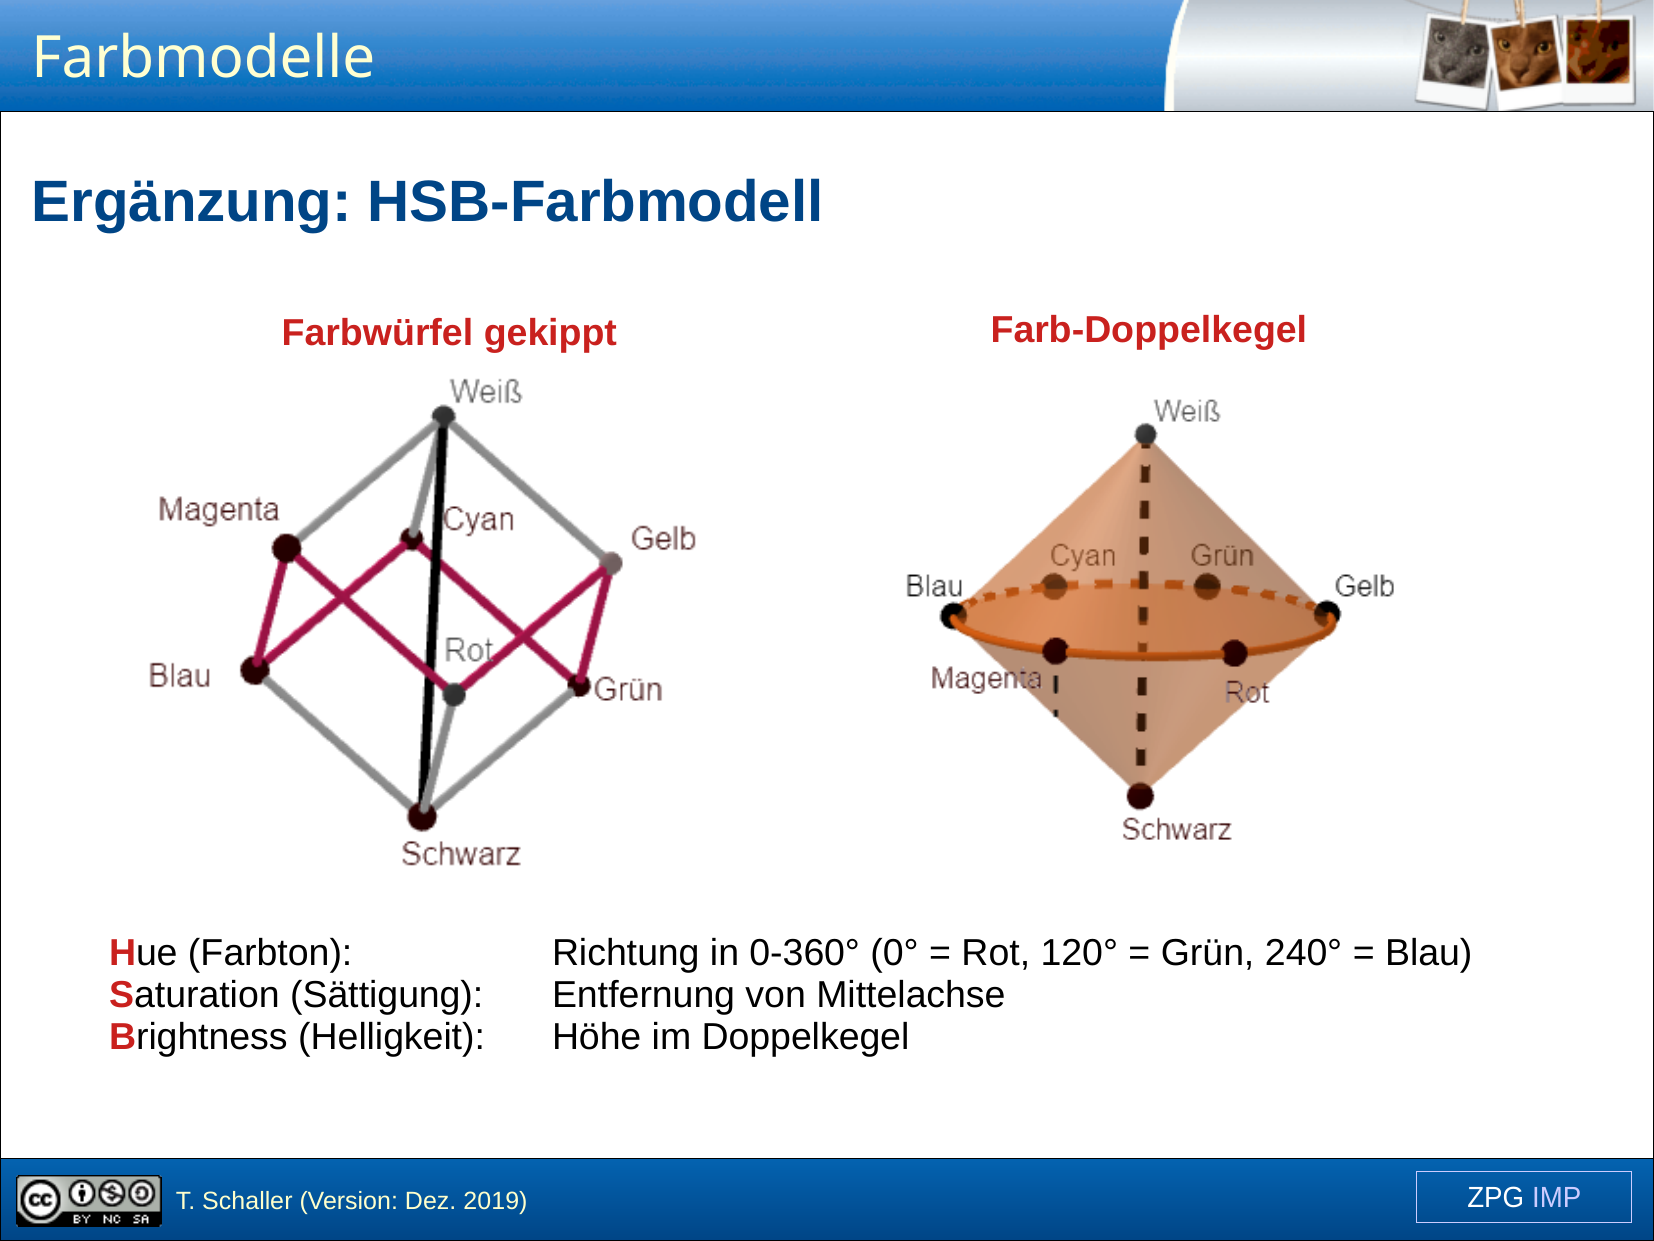

# Farbmodelle
Ergänzung: HSB-Farbmodell
Farb-Doppelkegel
Farbwürfel gekippt
Hue (Farbton): 			Richtung in 0-360° (0° = Rot, 120° = Grün, 240° = Blau)
Saturation (Sättigung): 	Entfernung von Mittelachse
Brightness (Helligkeit):	Höhe im Doppelkegel
6